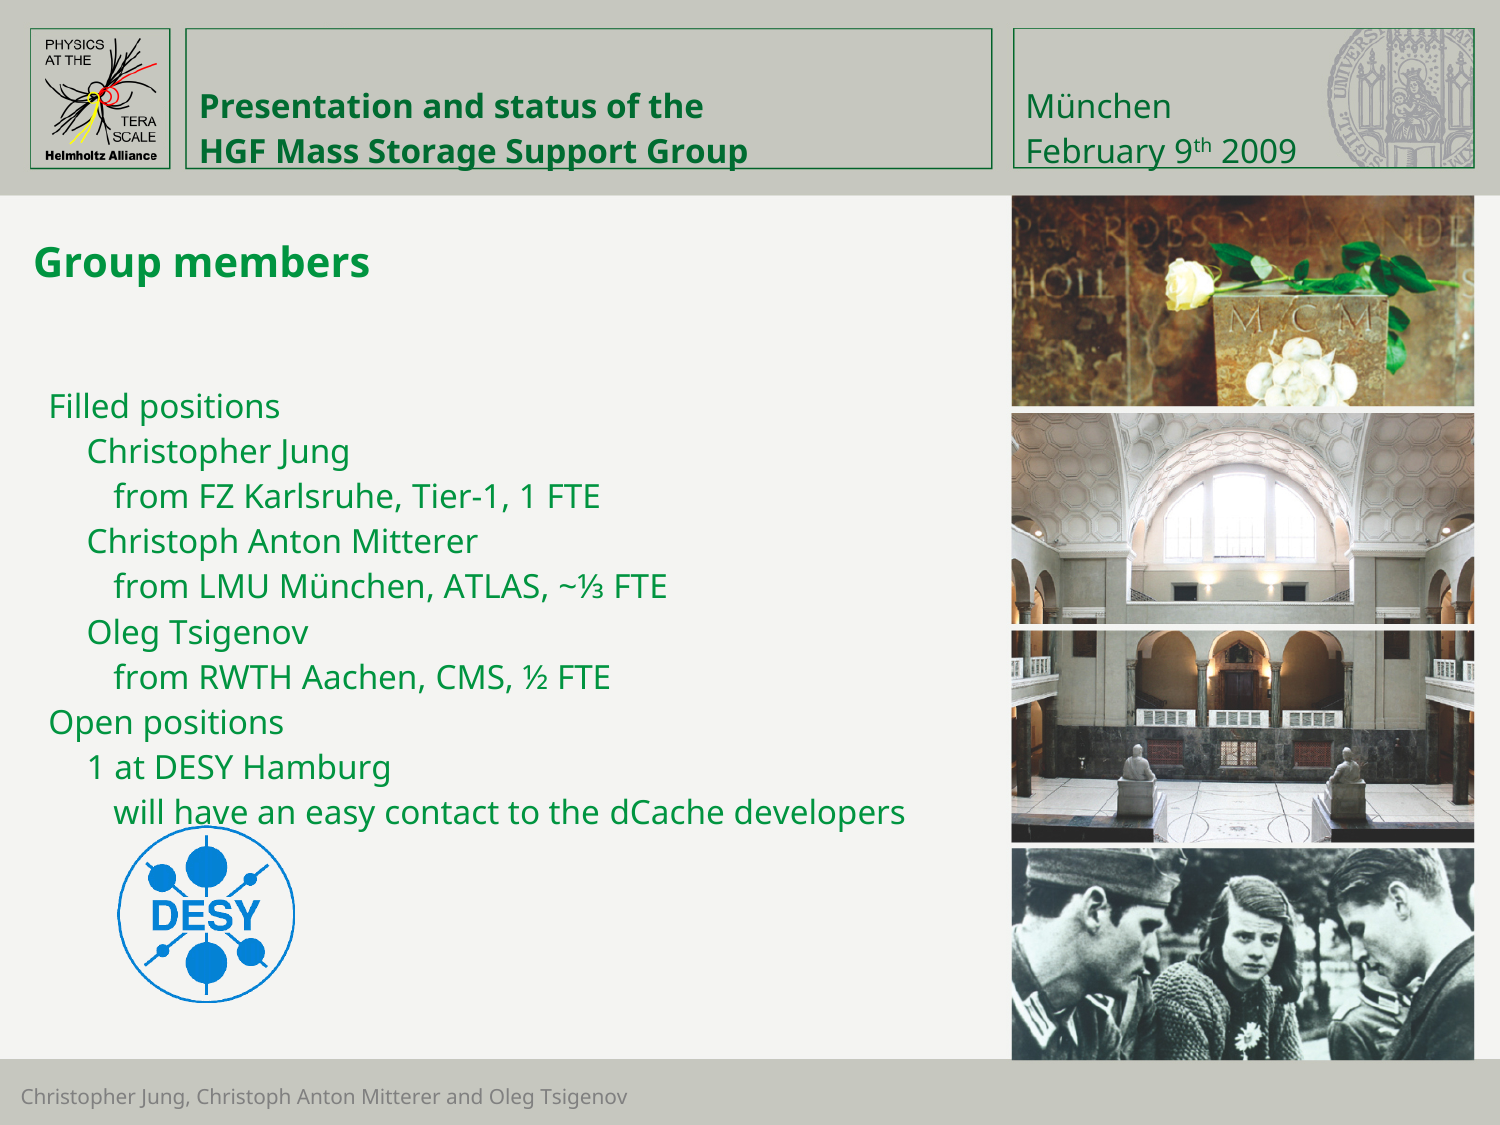

Presentation and status of the
HGF Mass Storage Support Group
München
February 9th 2009
Group members
Filled positions
Christopher Jung
from FZ Karlsruhe, Tier-1, 1 FTE
Christoph Anton Mitterer
from LMU München, ATLAS, ~⅓ FTE
Oleg Tsigenov
from RWTH Aachen, CMS, ½ FTE
Open positions
1 at DESY Hamburg
will have an easy contact to the dCache developers
Christopher Jung, Christoph Anton Mitterer and Oleg Tsigenov